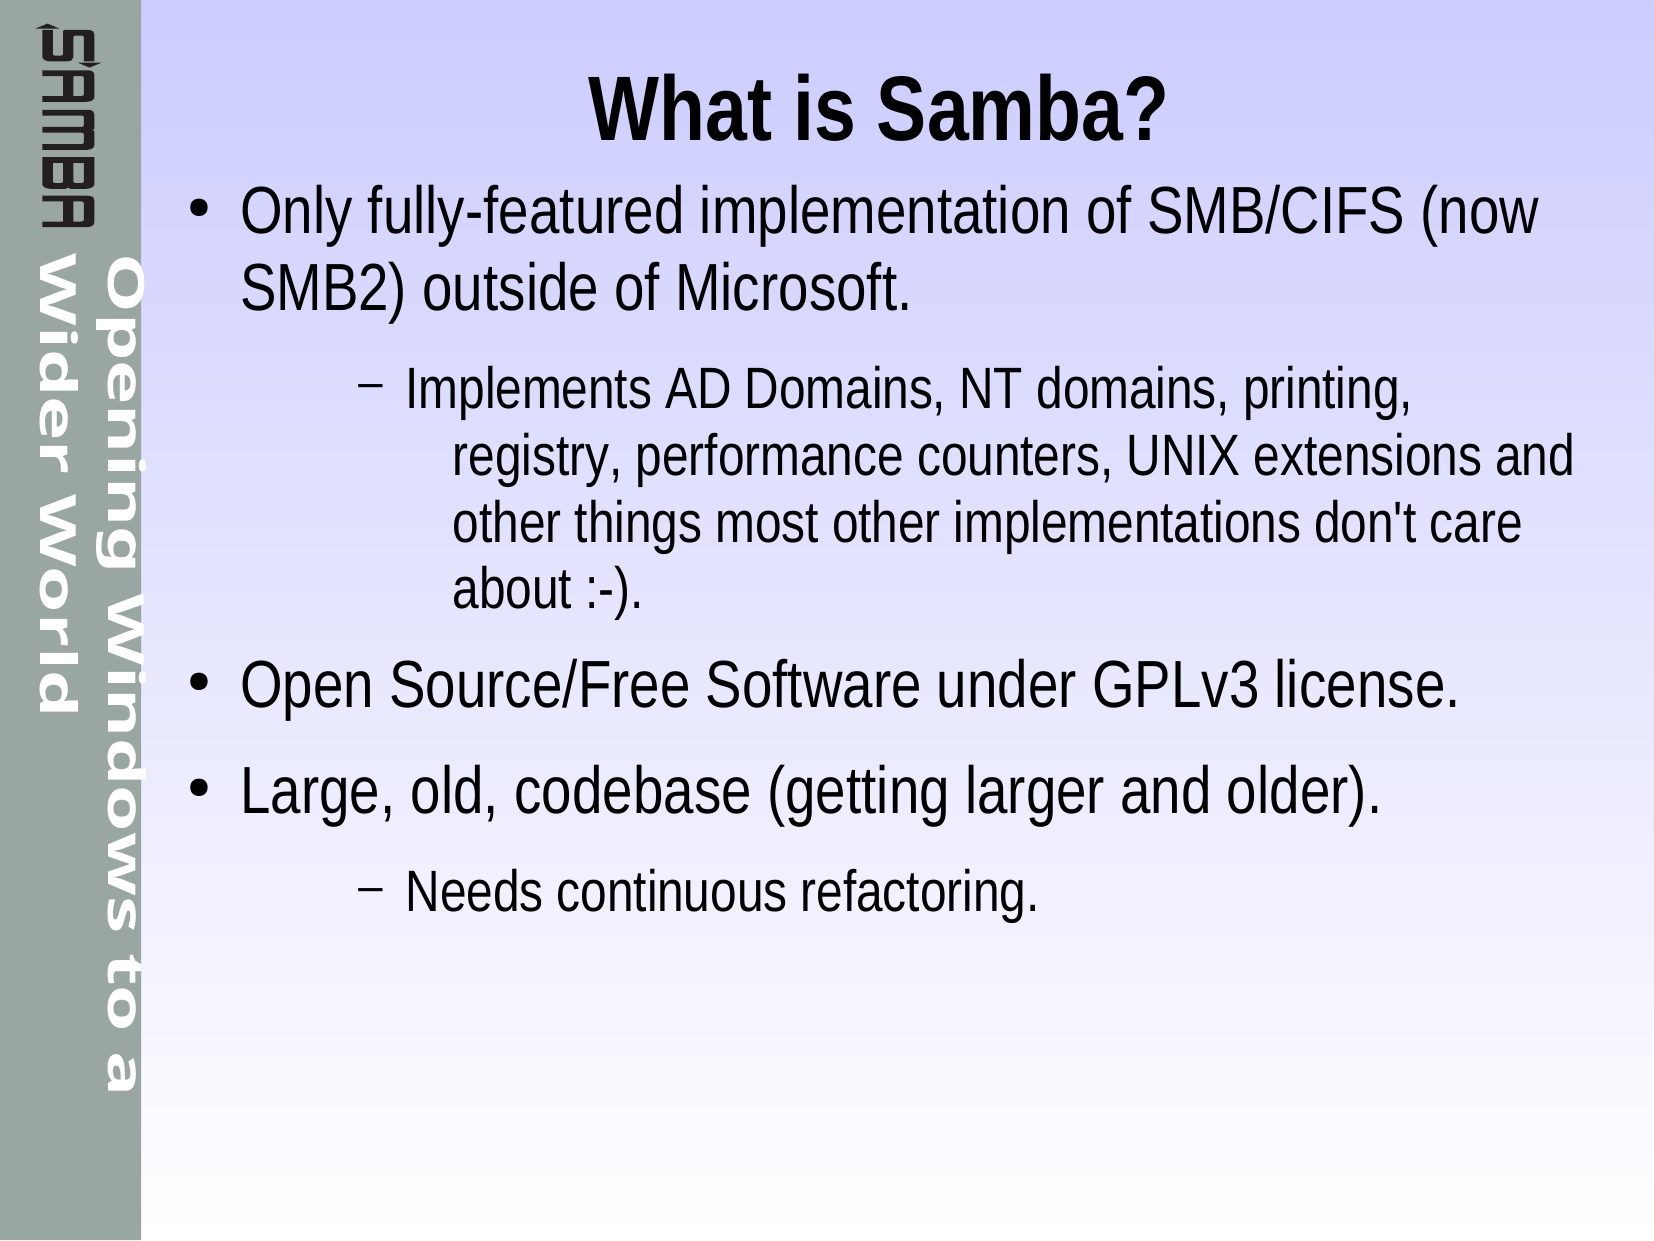

# What is Samba?
Only fully-featured implementation of SMB/CIFS (now SMB2) outside of Microsoft.
Implements AD Domains, NT domains, printing, registry, performance counters, UNIX extensions and other things most other implementations don't care about :-).
Open Source/Free Software under GPLv3 license.
Large, old, codebase (getting larger and older).
Needs continuous refactoring.